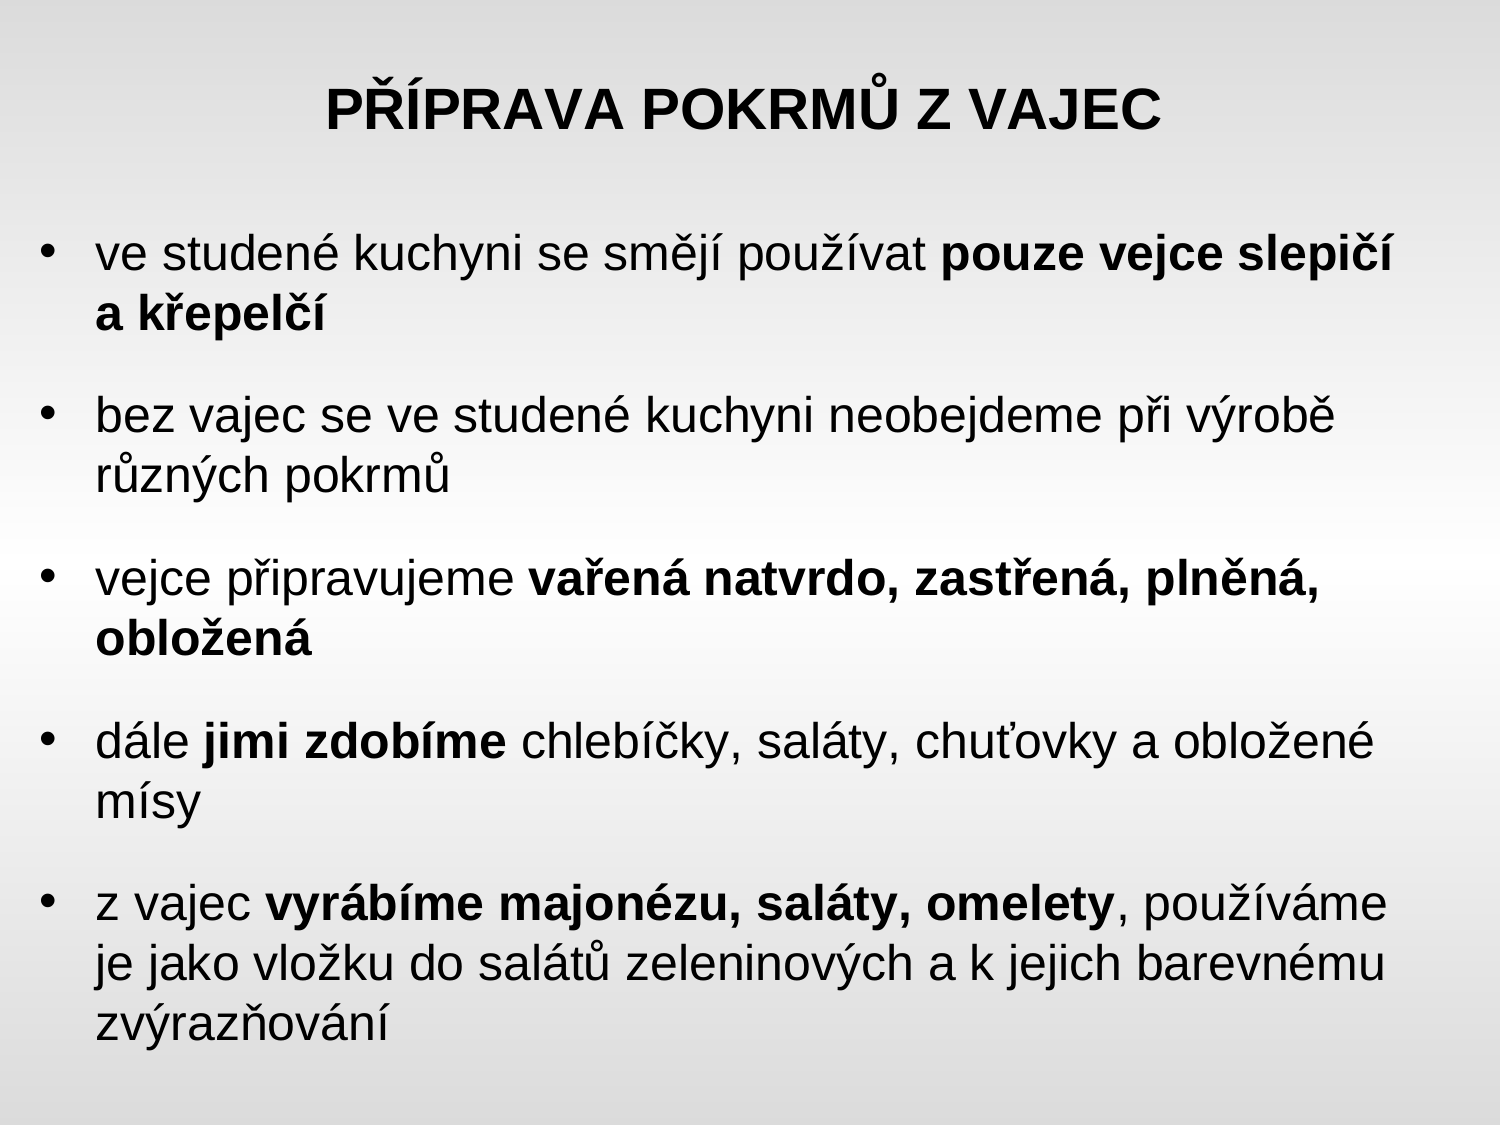

# PŘÍPRAVA POKRMŮ Z VAJEC
ve studené kuchyni se smějí používat pouze vejce slepičí a křepelčí
bez vajec se ve studené kuchyni neobejdeme při výrobě různých pokrmů
vejce připravujeme vařená natvrdo, zastřená, plněná, obložená
dále jimi zdobíme chlebíčky, saláty, chuťovky a obložené mísy
z vajec vyrábíme majonézu, saláty, omelety, používáme je jako vložku do salátů zeleninových a k jejich barevnému zvýrazňování